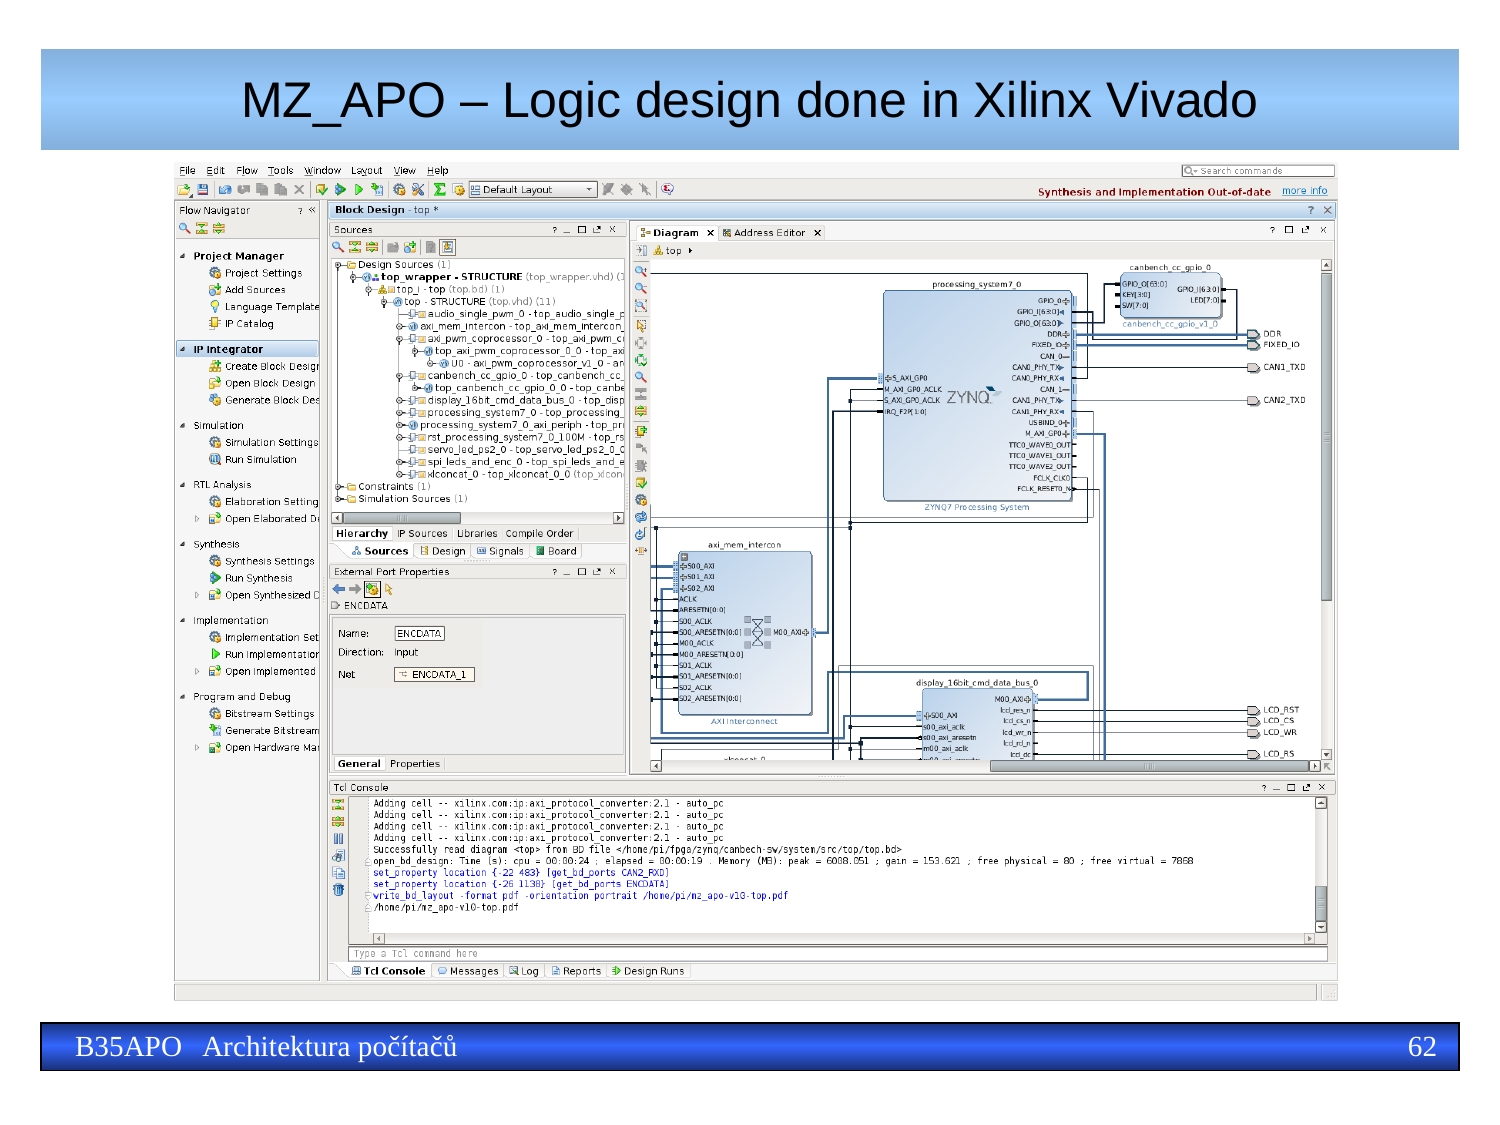

# MZ_APO – Logic design done in Xilinx Vivado
B35APO Architektura počítačů
62